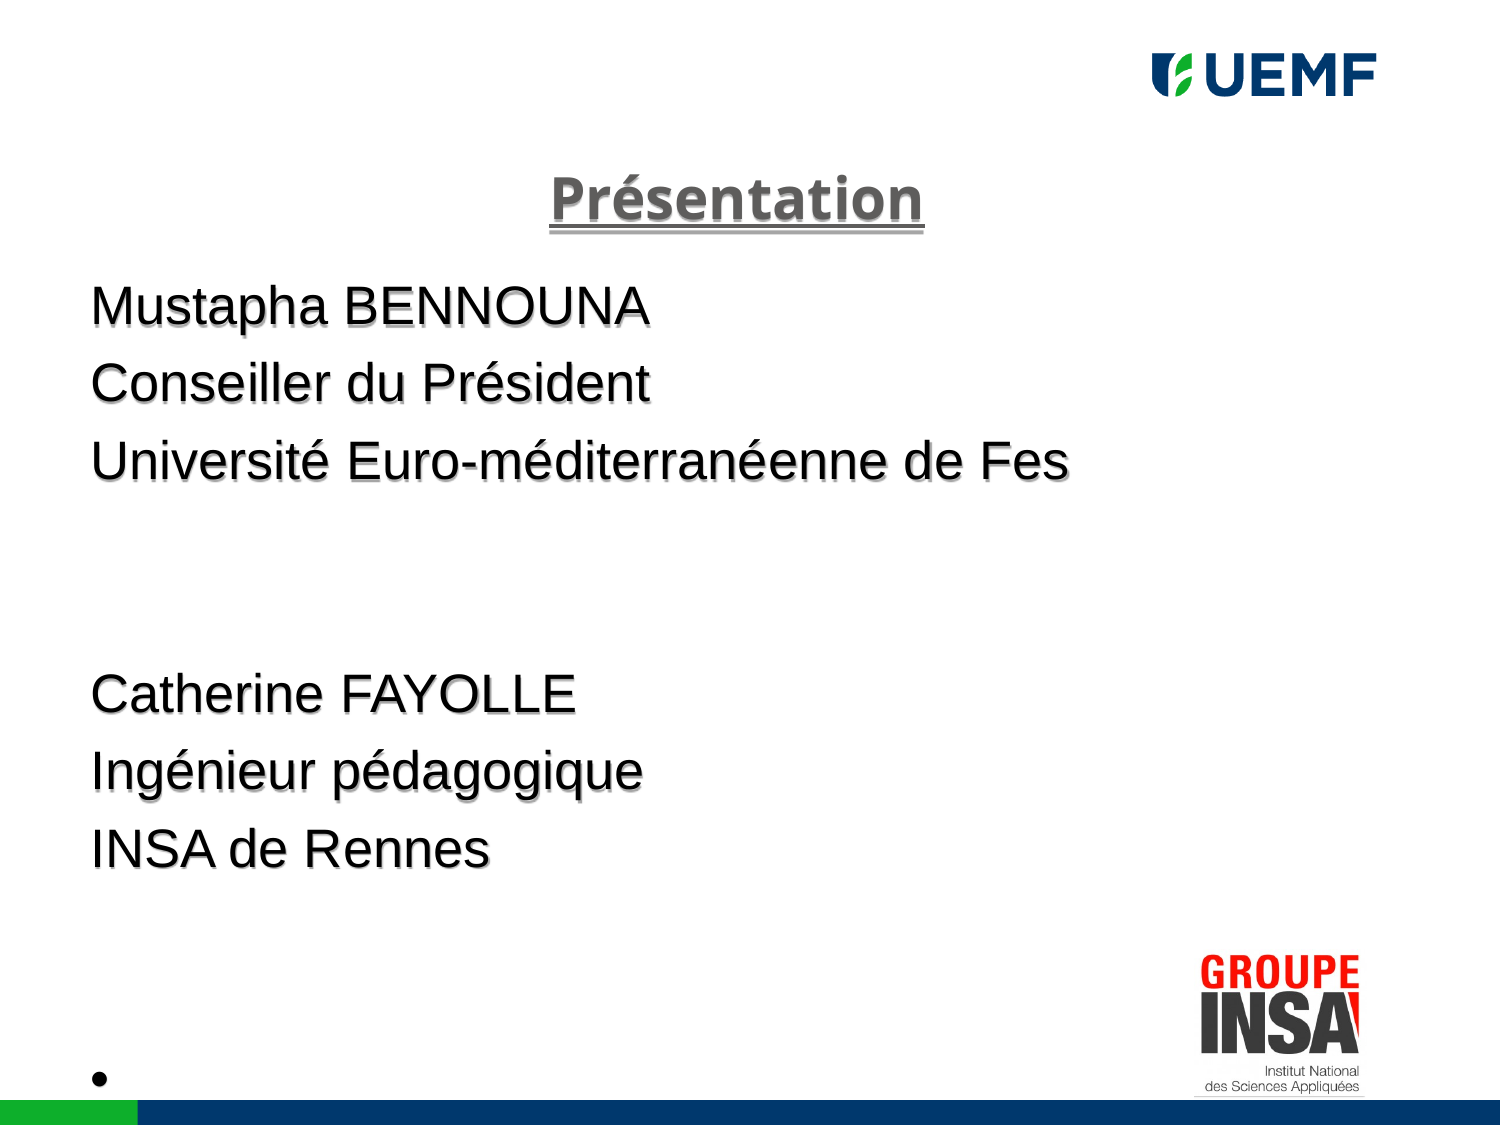

# Présentation
Mustapha BENNOUNA
Conseiller du Président
Université Euro-méditerranéenne de Fes
Catherine FAYOLLE
Ingénieur pédagogique
INSA de Rennes